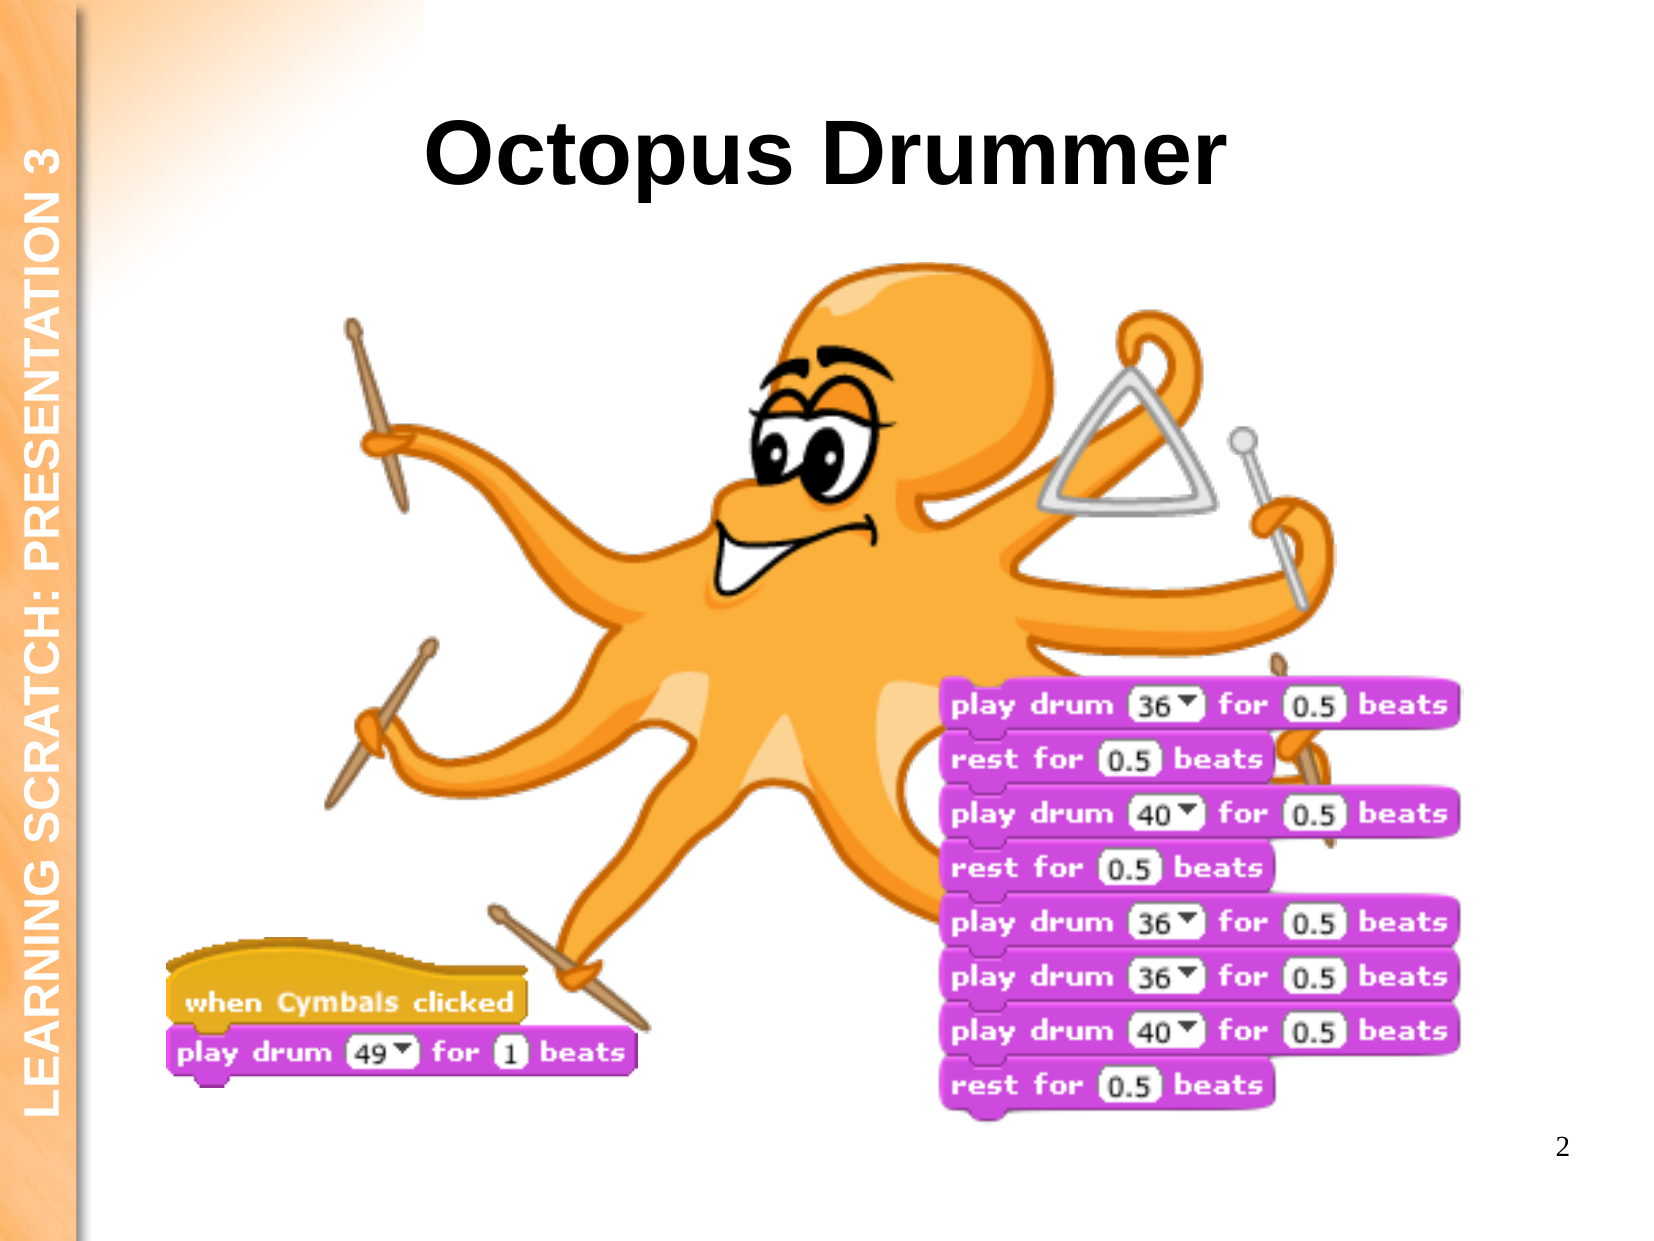

PRESENTATION 1: GETTING STARTED
# Octopus Drummer
2